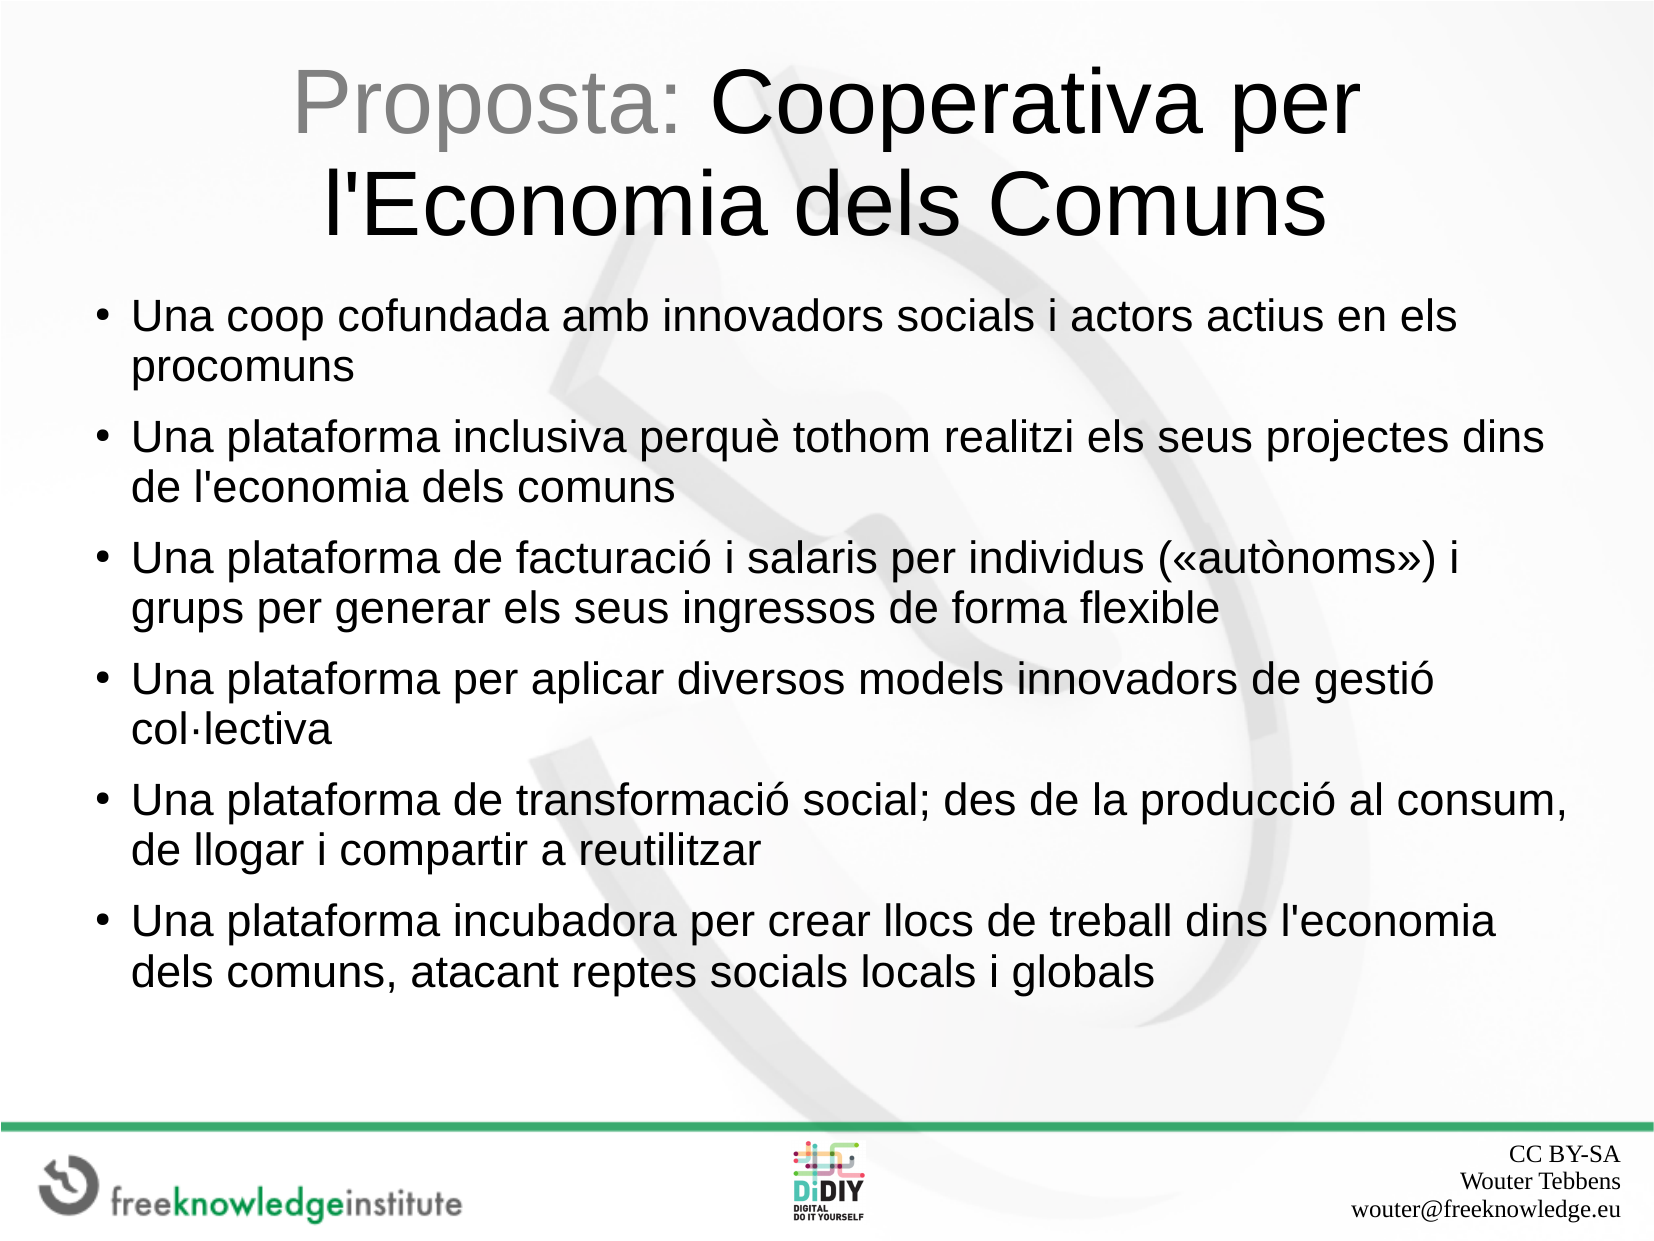

# Proposta: Cooperativa per l'Economia dels Comuns
Una coop cofundada amb innovadors socials i actors actius en els procomuns
Una plataforma inclusiva perquè tothom realitzi els seus projectes dins de l'economia dels comuns
Una plataforma de facturació i salaris per individus («autònoms») i grups per generar els seus ingressos de forma flexible
Una plataforma per aplicar diversos models innovadors de gestió col·lectiva
Una plataforma de transformació social; des de la producció al consum, de llogar i compartir a reutilitzar
Una plataforma incubadora per crear llocs de treball dins l'economia dels comuns, atacant reptes socials locals i globals